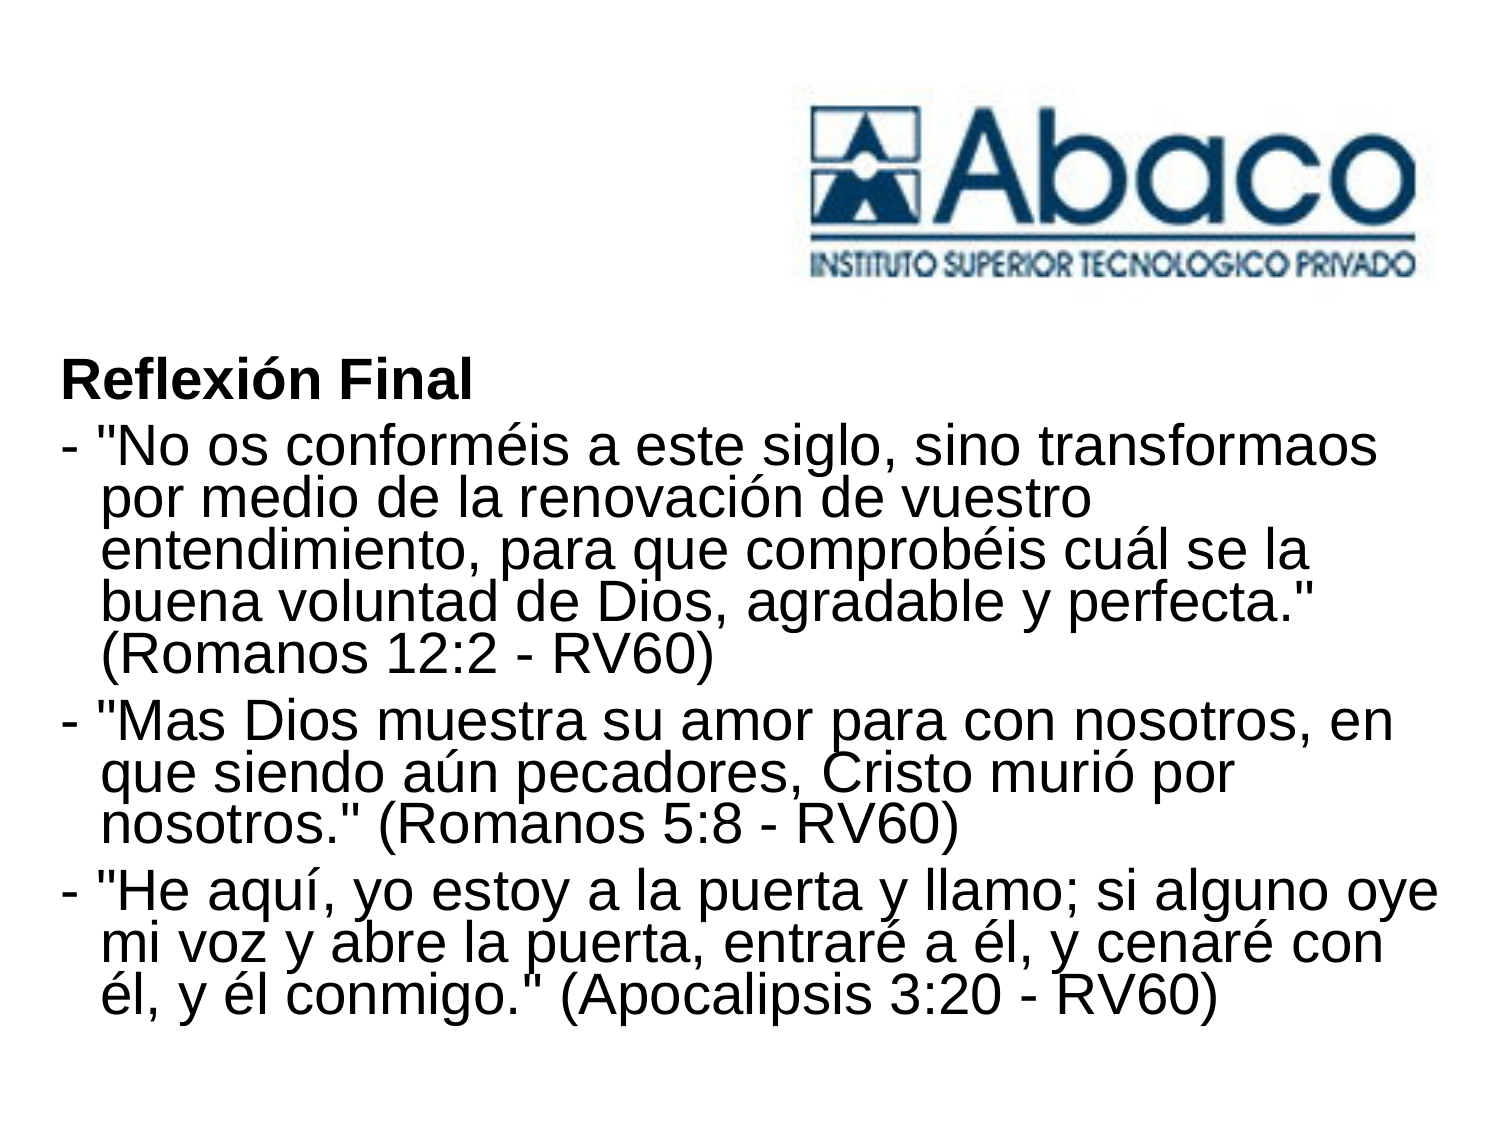

# Reflexión Final
 - "No os conforméis a este siglo, sino transformaos por medio de la renovación de vuestro entendimiento, para que comprobéis cuál se la buena voluntad de Dios, agradable y perfecta." (Romanos 12:2 - RV60)
 - "Mas Dios muestra su amor para con nosotros, en que siendo aún pecadores, Cristo murió por nosotros." (Romanos 5:8 - RV60)
 - "He aquí, yo estoy a la puerta y llamo; si alguno oye mi voz y abre la puerta, entraré a él, y cenaré con él, y él conmigo." (Apocalipsis 3:20 - RV60)